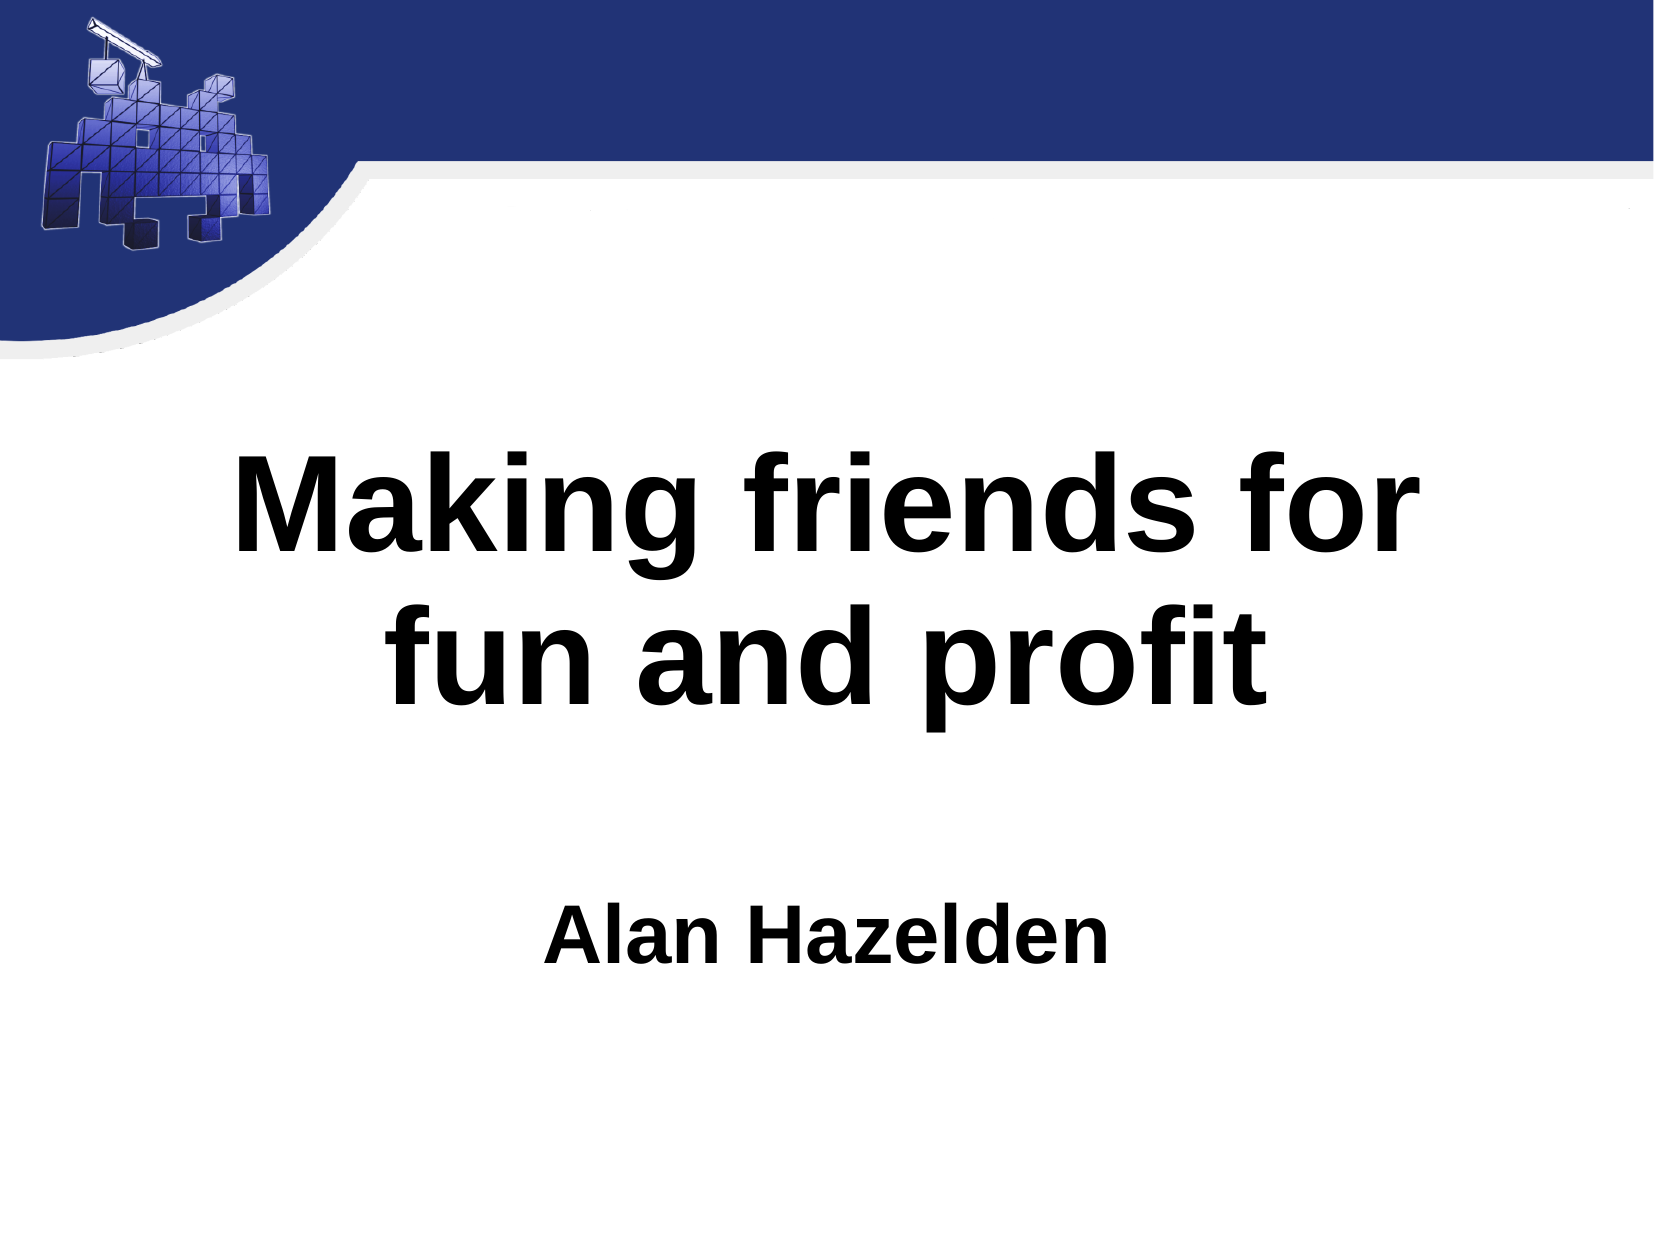

# Making friends for
fun and profit
Alan Hazelden